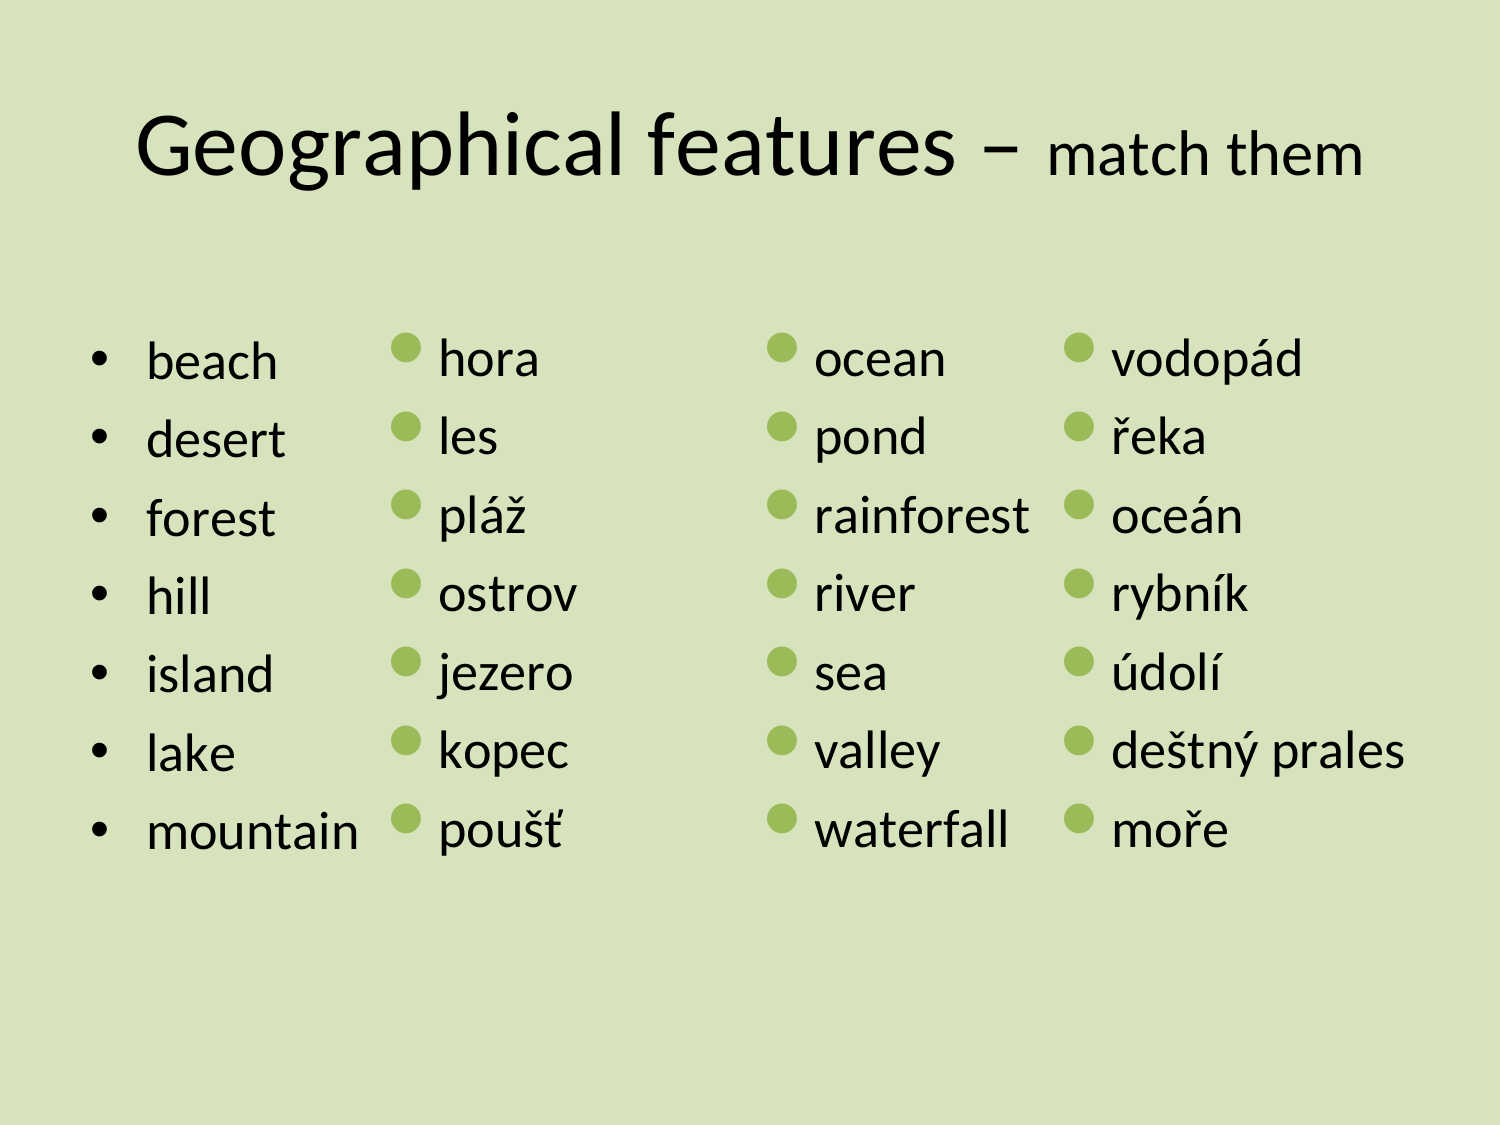

# Geographical features – match them
hora
les
pláž
ostrov
jezero
kopec
poušť
ocean
pond
rainforest
river
sea
valley
waterfall
vodopád
řeka
oceán
rybník
údolí
deštný prales
moře
beach
desert
forest
hill
island
lake
mountain